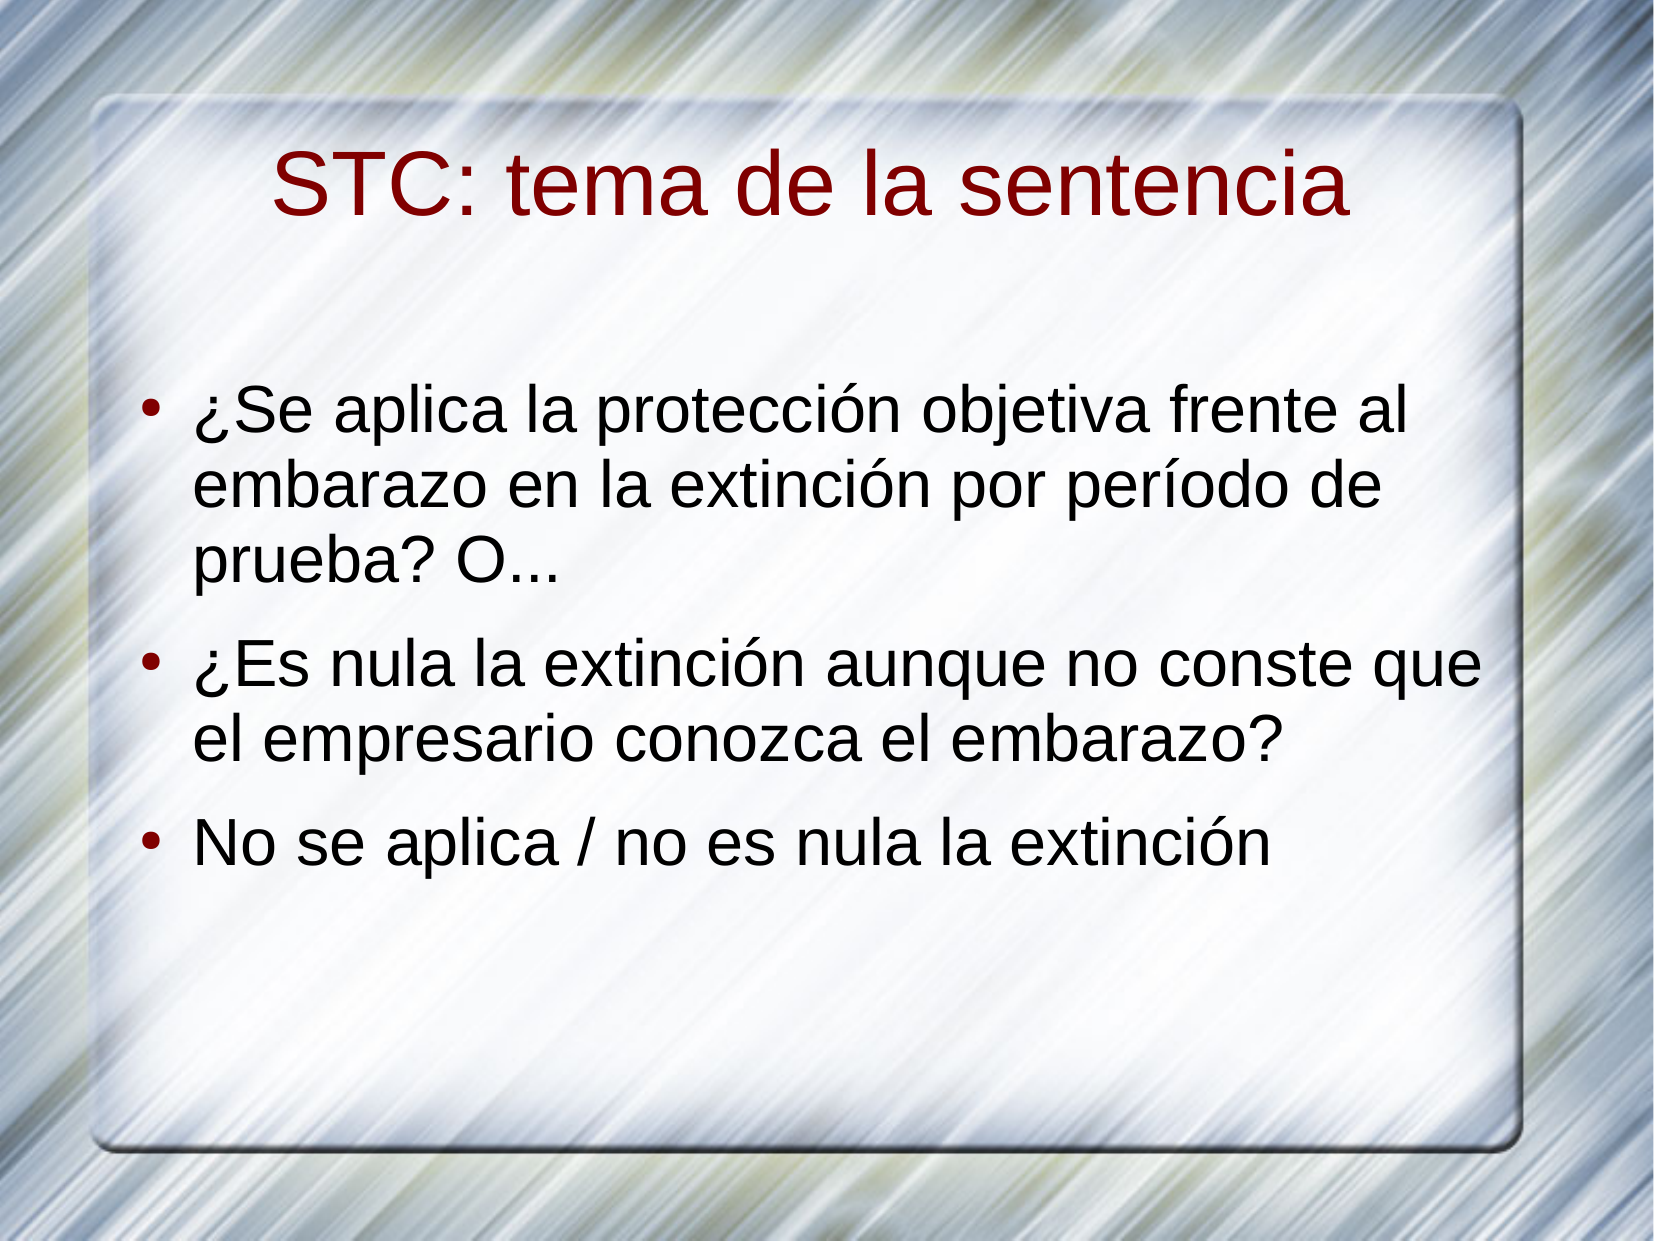

# STC: tema de la sentencia
¿Se aplica la protección objetiva frente al embarazo en la extinción por período de prueba? O...
¿Es nula la extinción aunque no conste que el empresario conozca el embarazo?
No se aplica / no es nula la extinción